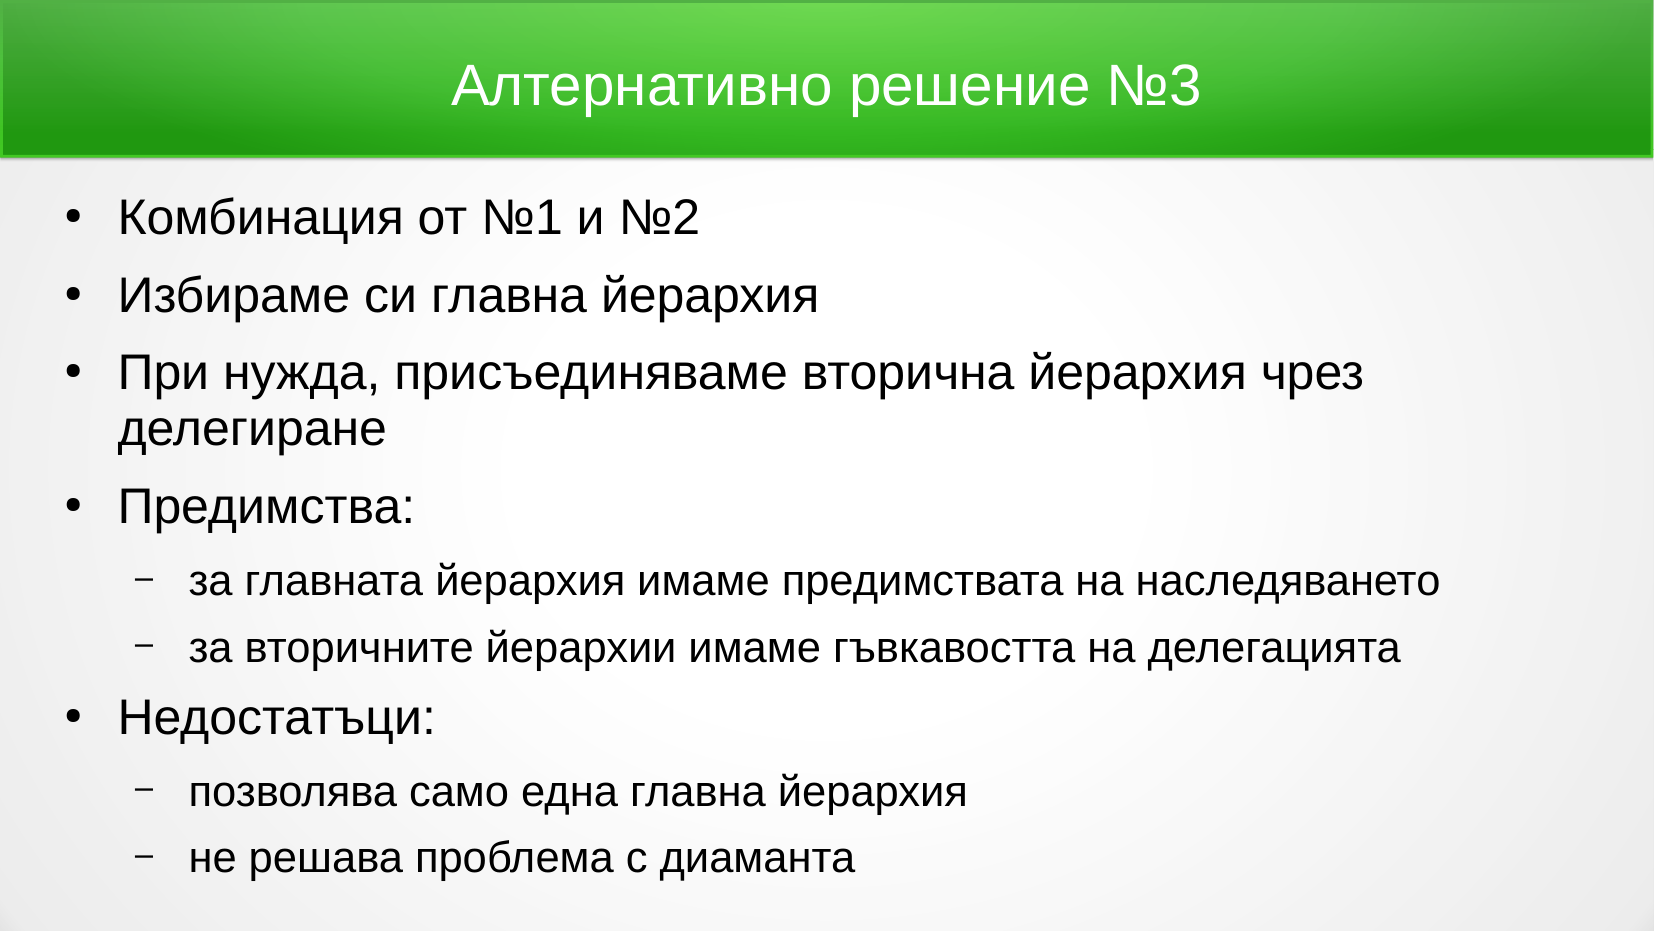

# Алтернативно решение №3
Комбинация от №1 и №2
Избираме си главна йерархия
При нужда, присъединяваме вторична йерархия чрез делегиране
Предимства:
за главната йерархия имаме предимствата на наследяването
за вторичните йерархии имаме гъвкавостта на делегацията
Недостатъци:
позволява само една главна йерархия
не решава проблема с диаманта